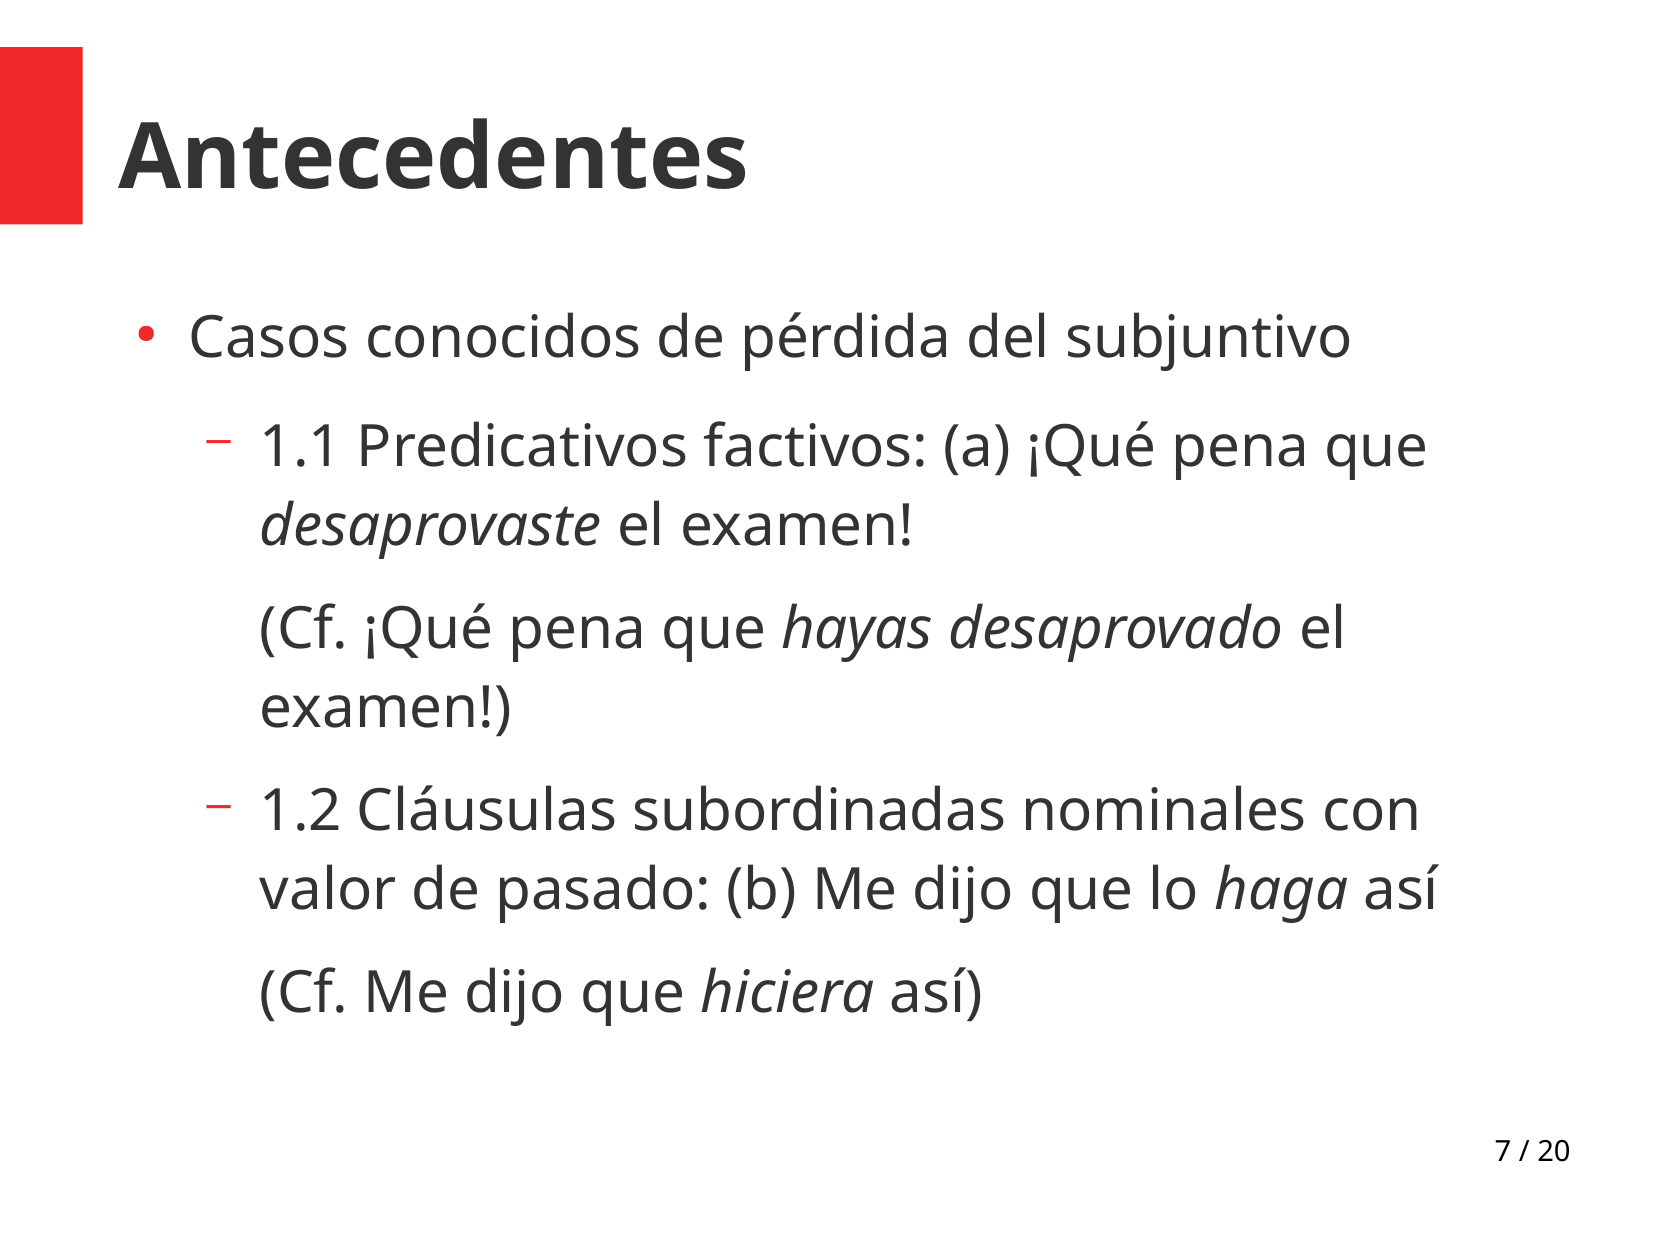

# Antecedentes
Casos conocidos de pérdida del subjuntivo
1.1 Predicativos factivos: (a) ¡Qué pena que desaprovaste el examen!
(Cf. ¡Qué pena que hayas desaprovado el examen!)
1.2 Cláusulas subordinadas nominales con valor de pasado: (b) Me dijo que lo haga así
(Cf. Me dijo que hiciera así)
7